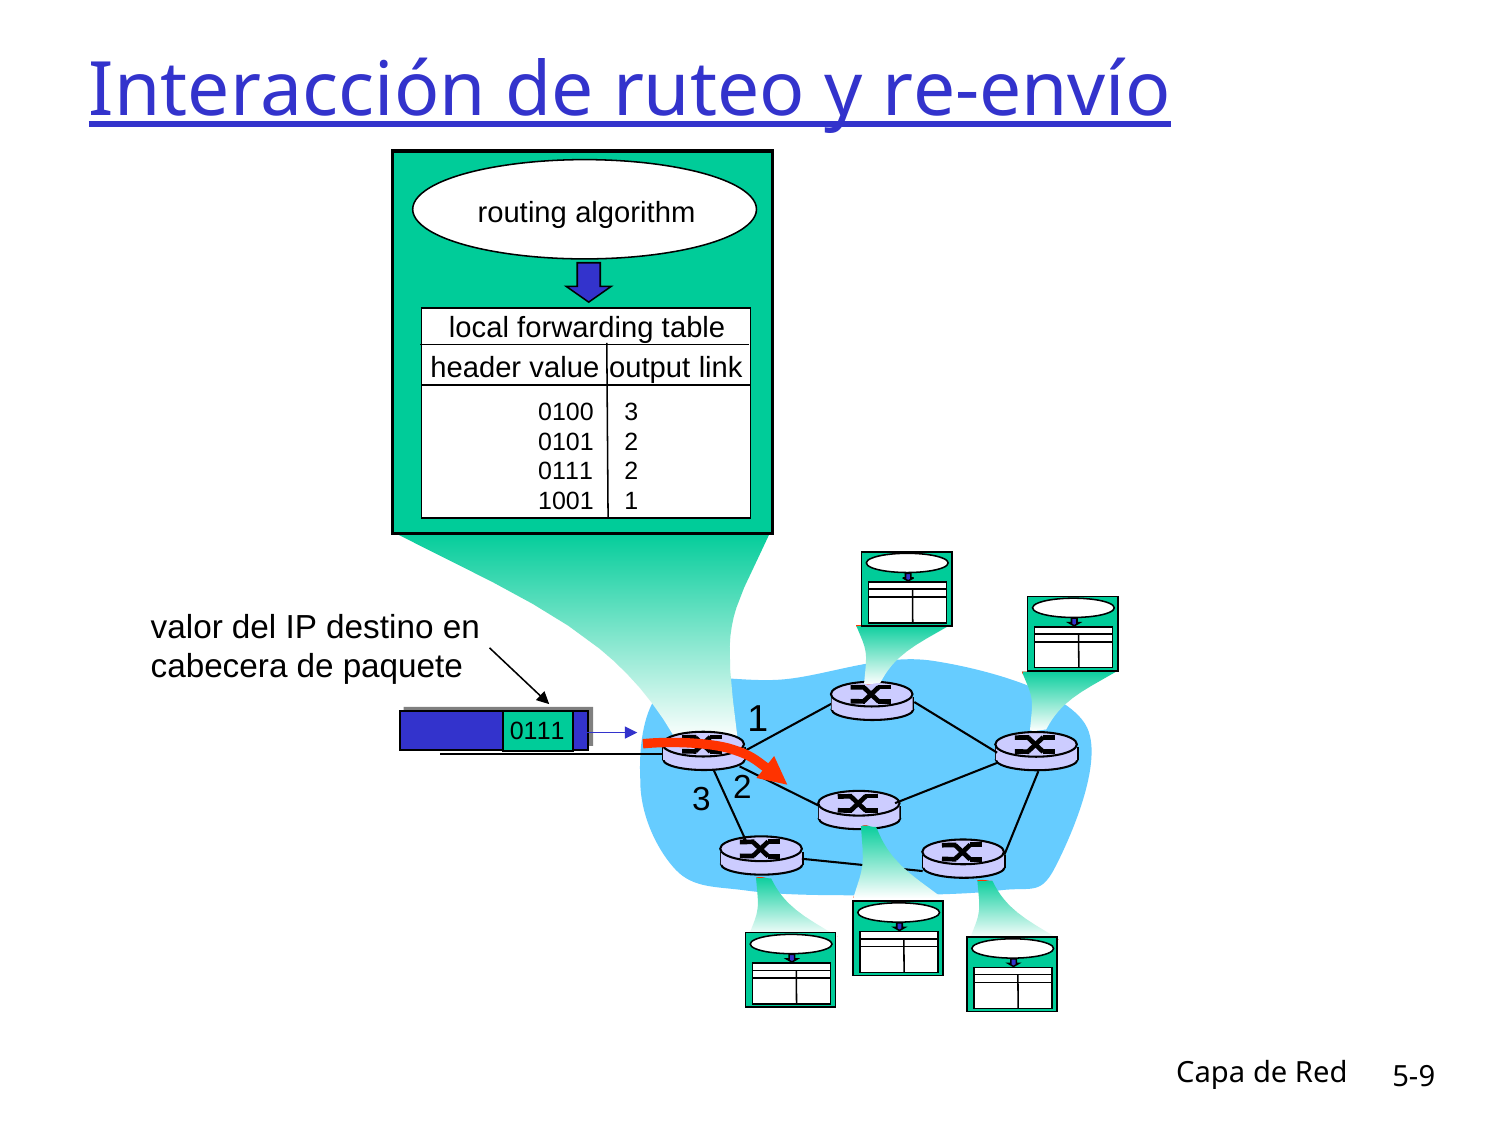

# Interacción de ruteo y re-envío
routing algorithm
local forwarding table
header value
output link
0100
0101
0111
1001
3
2
2
1
valor del IP destino en
cabecera de paquete
1
0111
2
3